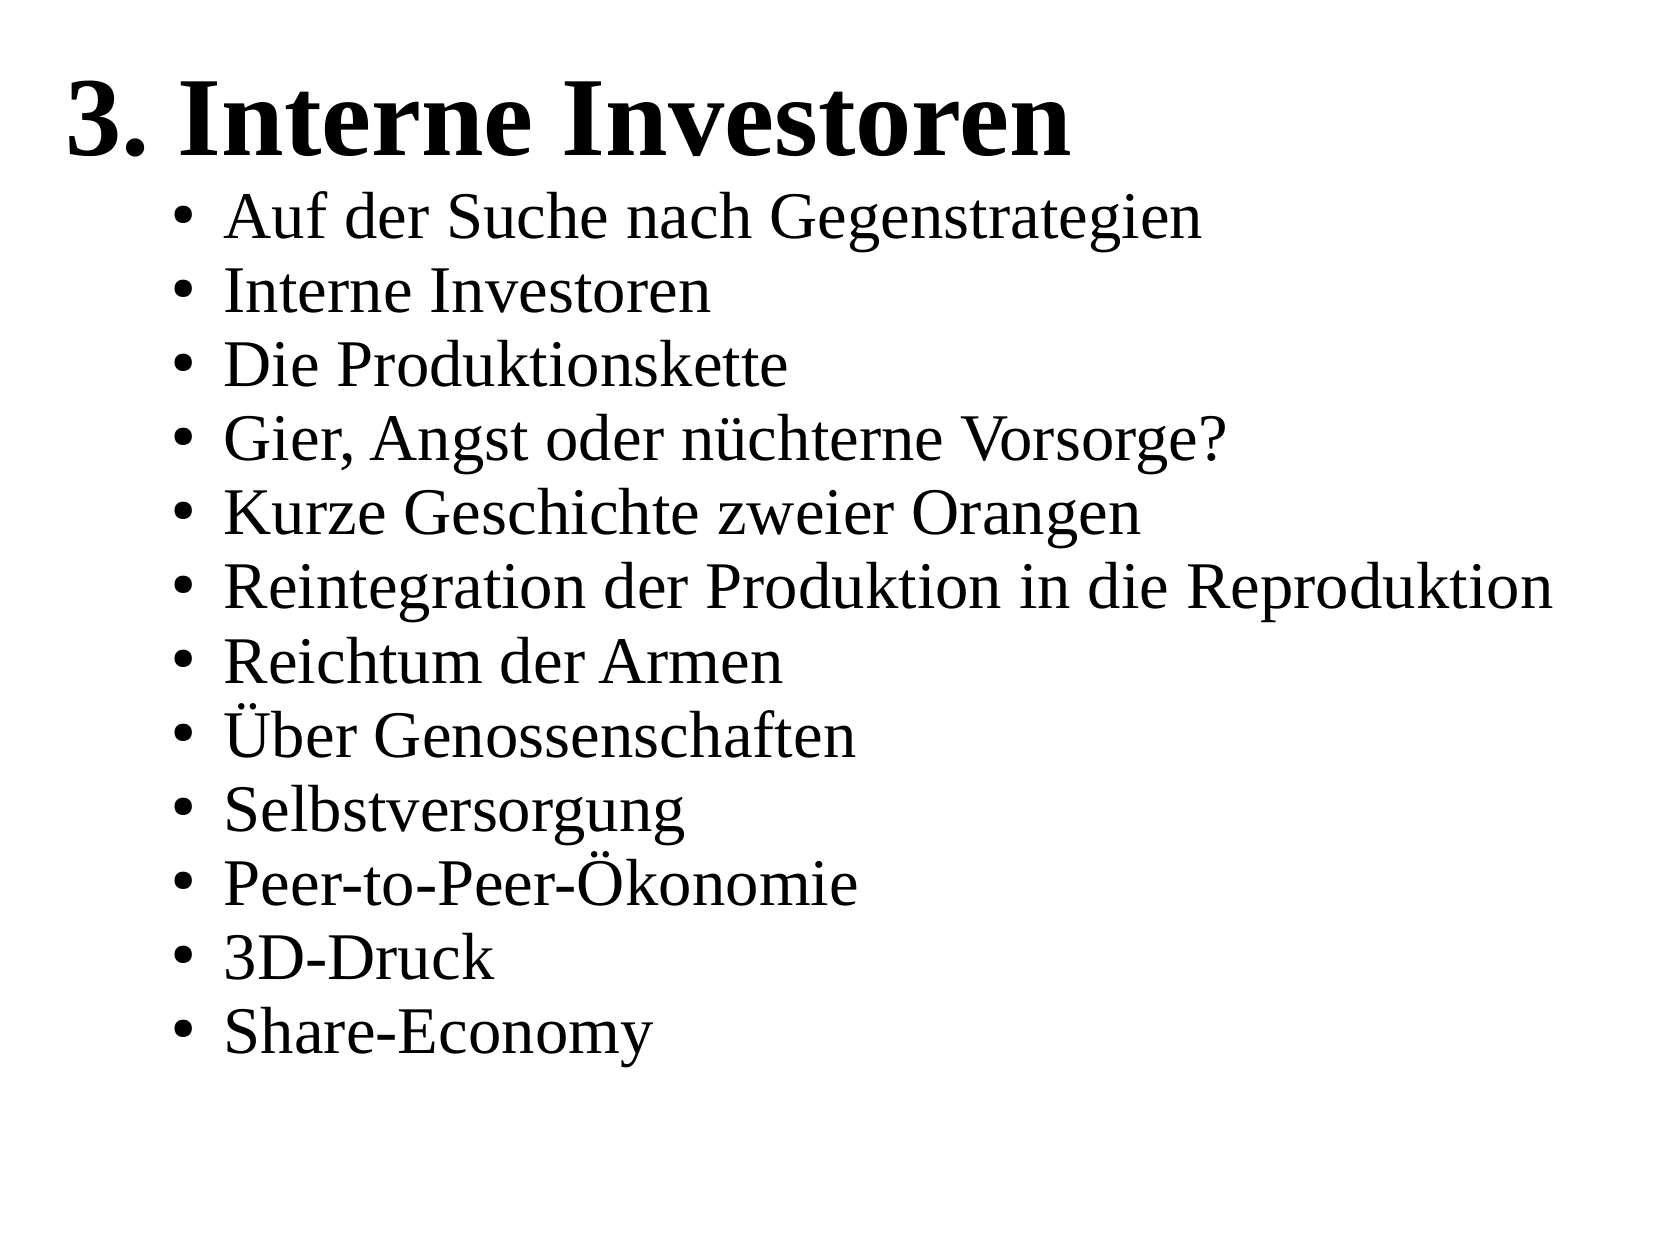

3. Interne Investoren
 Auf der Suche nach Gegenstrategien
 Interne Investoren
 Die Produktionskette
 Gier, Angst oder nüchterne Vorsorge?
 Kurze Geschichte zweier Orangen
 Reintegration der Produktion in die Reproduktion
 Reichtum der Armen
 Über Genossenschaften
 Selbstversorgung
 Peer-to-Peer-Ökonomie
 3D-Druck
 Share-Economy